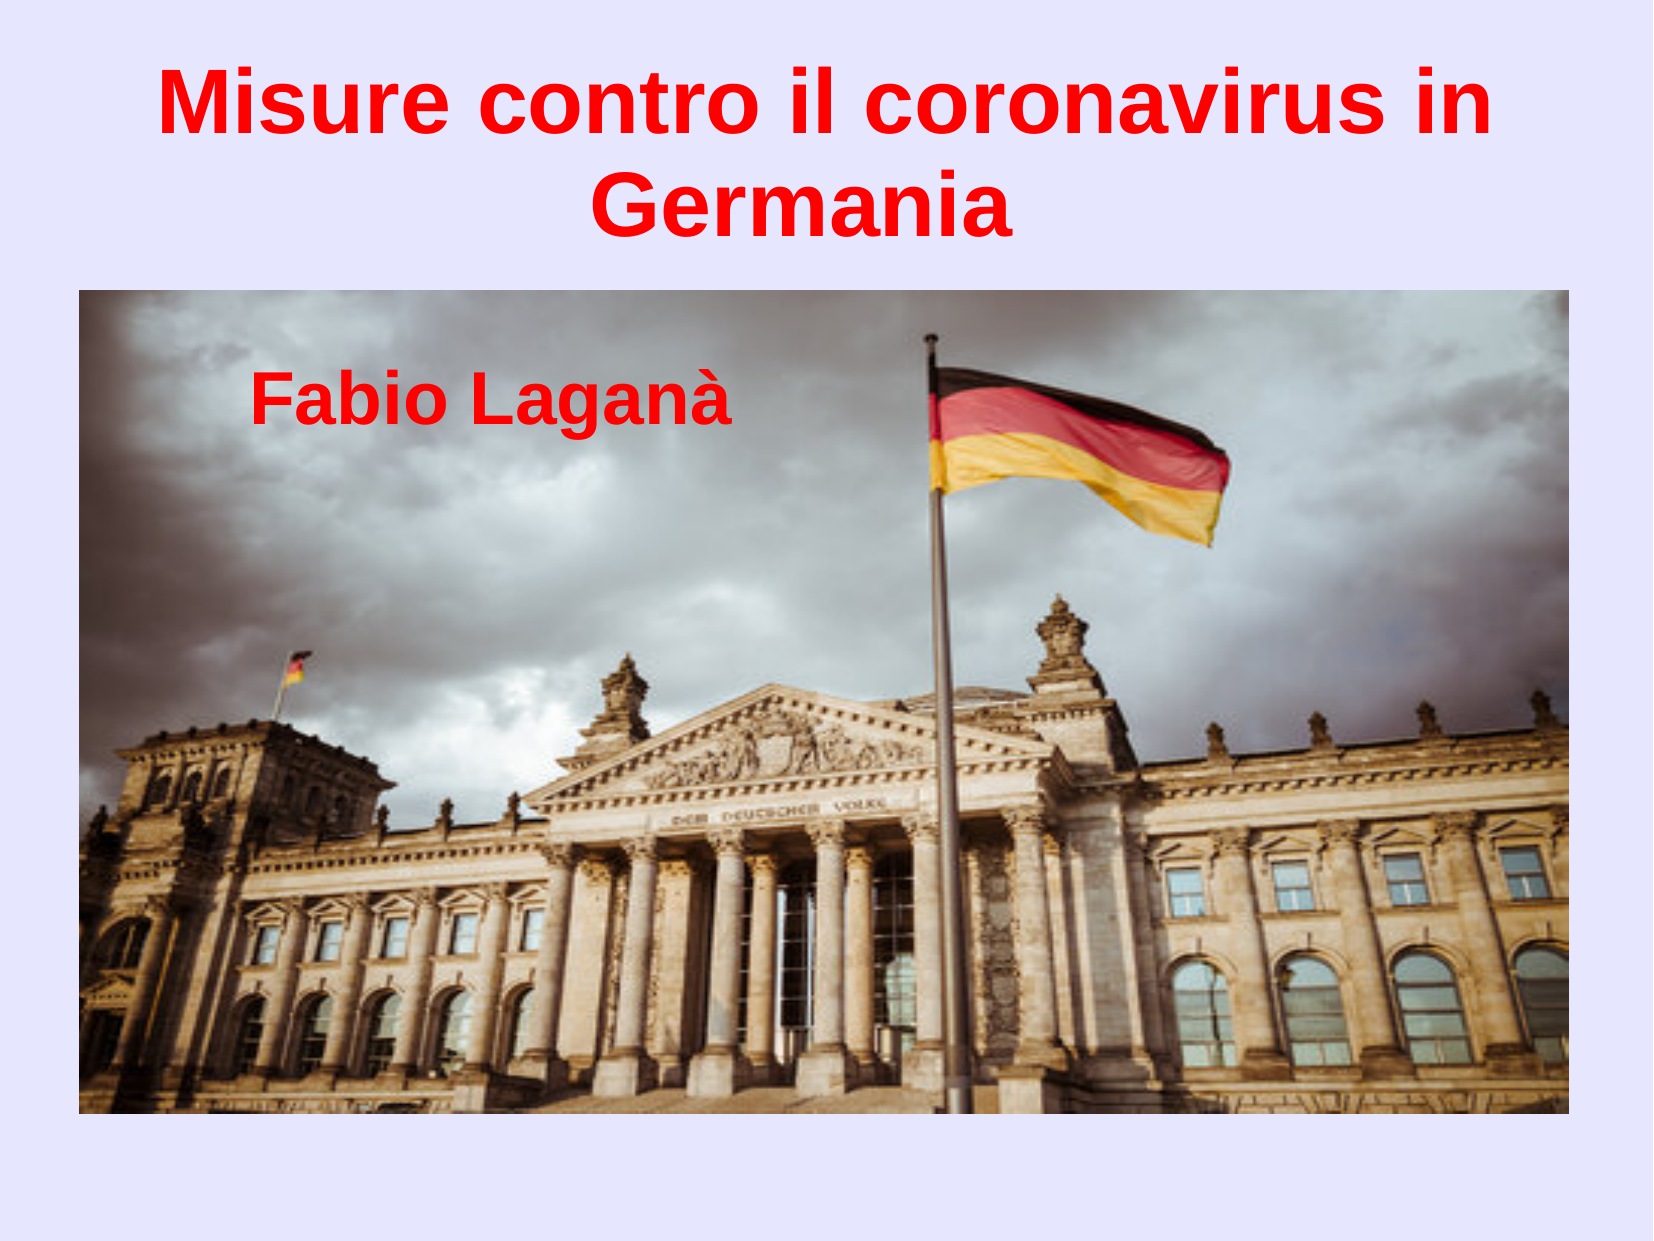

# Misure contro il coronavirus in Germania
Fabio Laganà